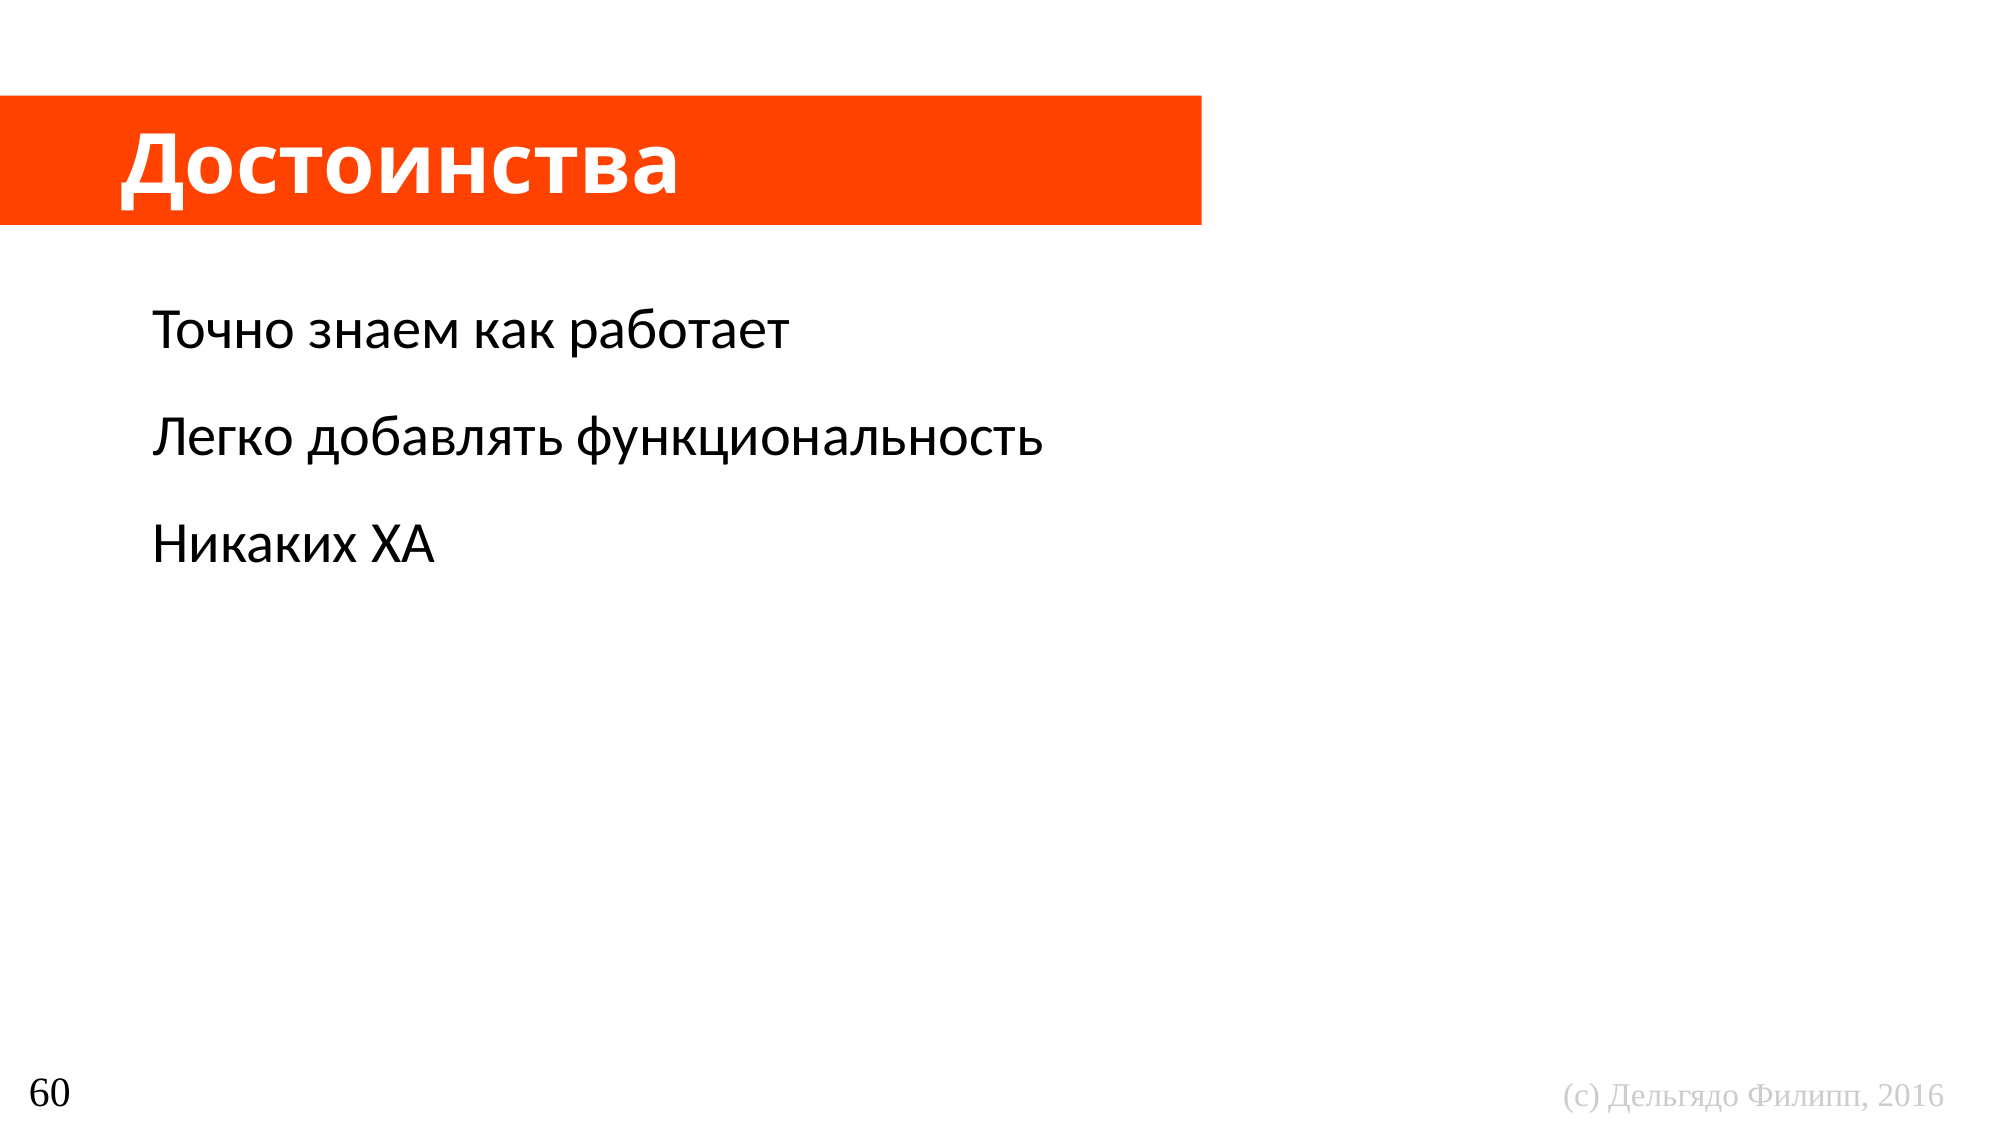

# Достоинства
Точно знаем как работает
Легко добавлять функциональность
Никаких XA
60
(c) Дельгядо Филипп, 2016